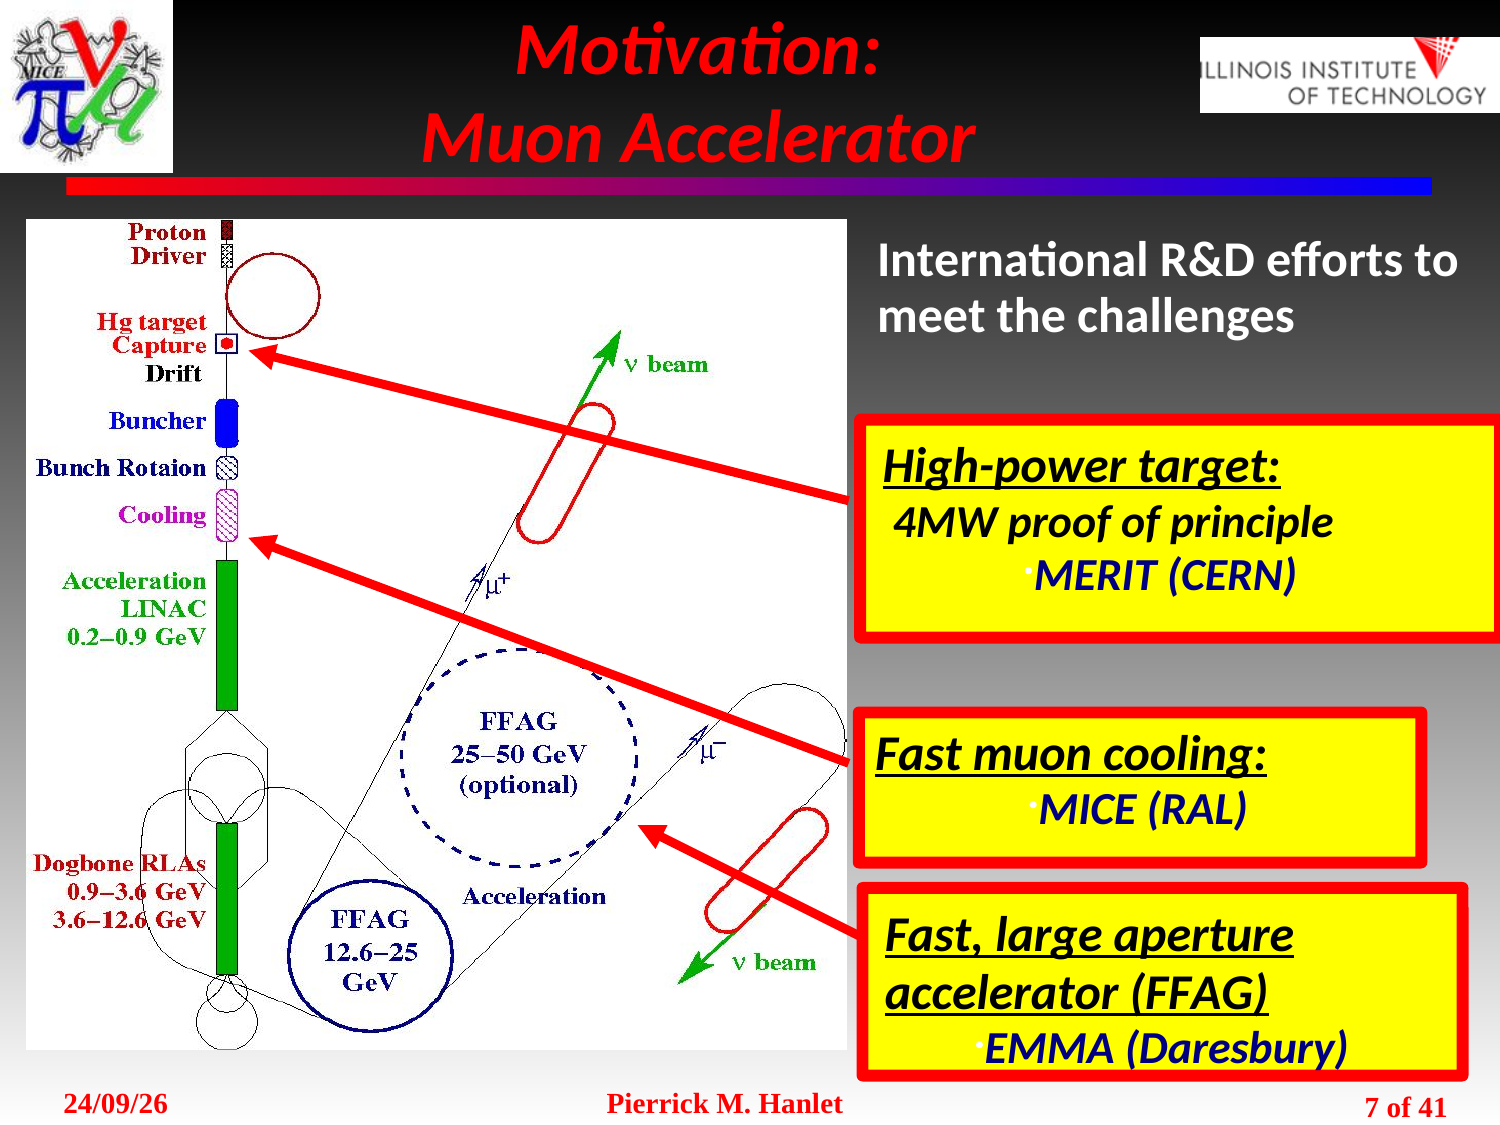

# Motivation: Muon Accelerator
International R&D efforts to meet the challenges
High-power target:
 4MW proof of principle
MERIT (CERN)
Fast muon cooling:
MICE (RAL)
Fast, large aperture
accelerator (FFAG)
EMMA (Daresbury)
7
Pierrick Hanlet
High-power target:
 4MW
 good transmission
MERIT (CERN)